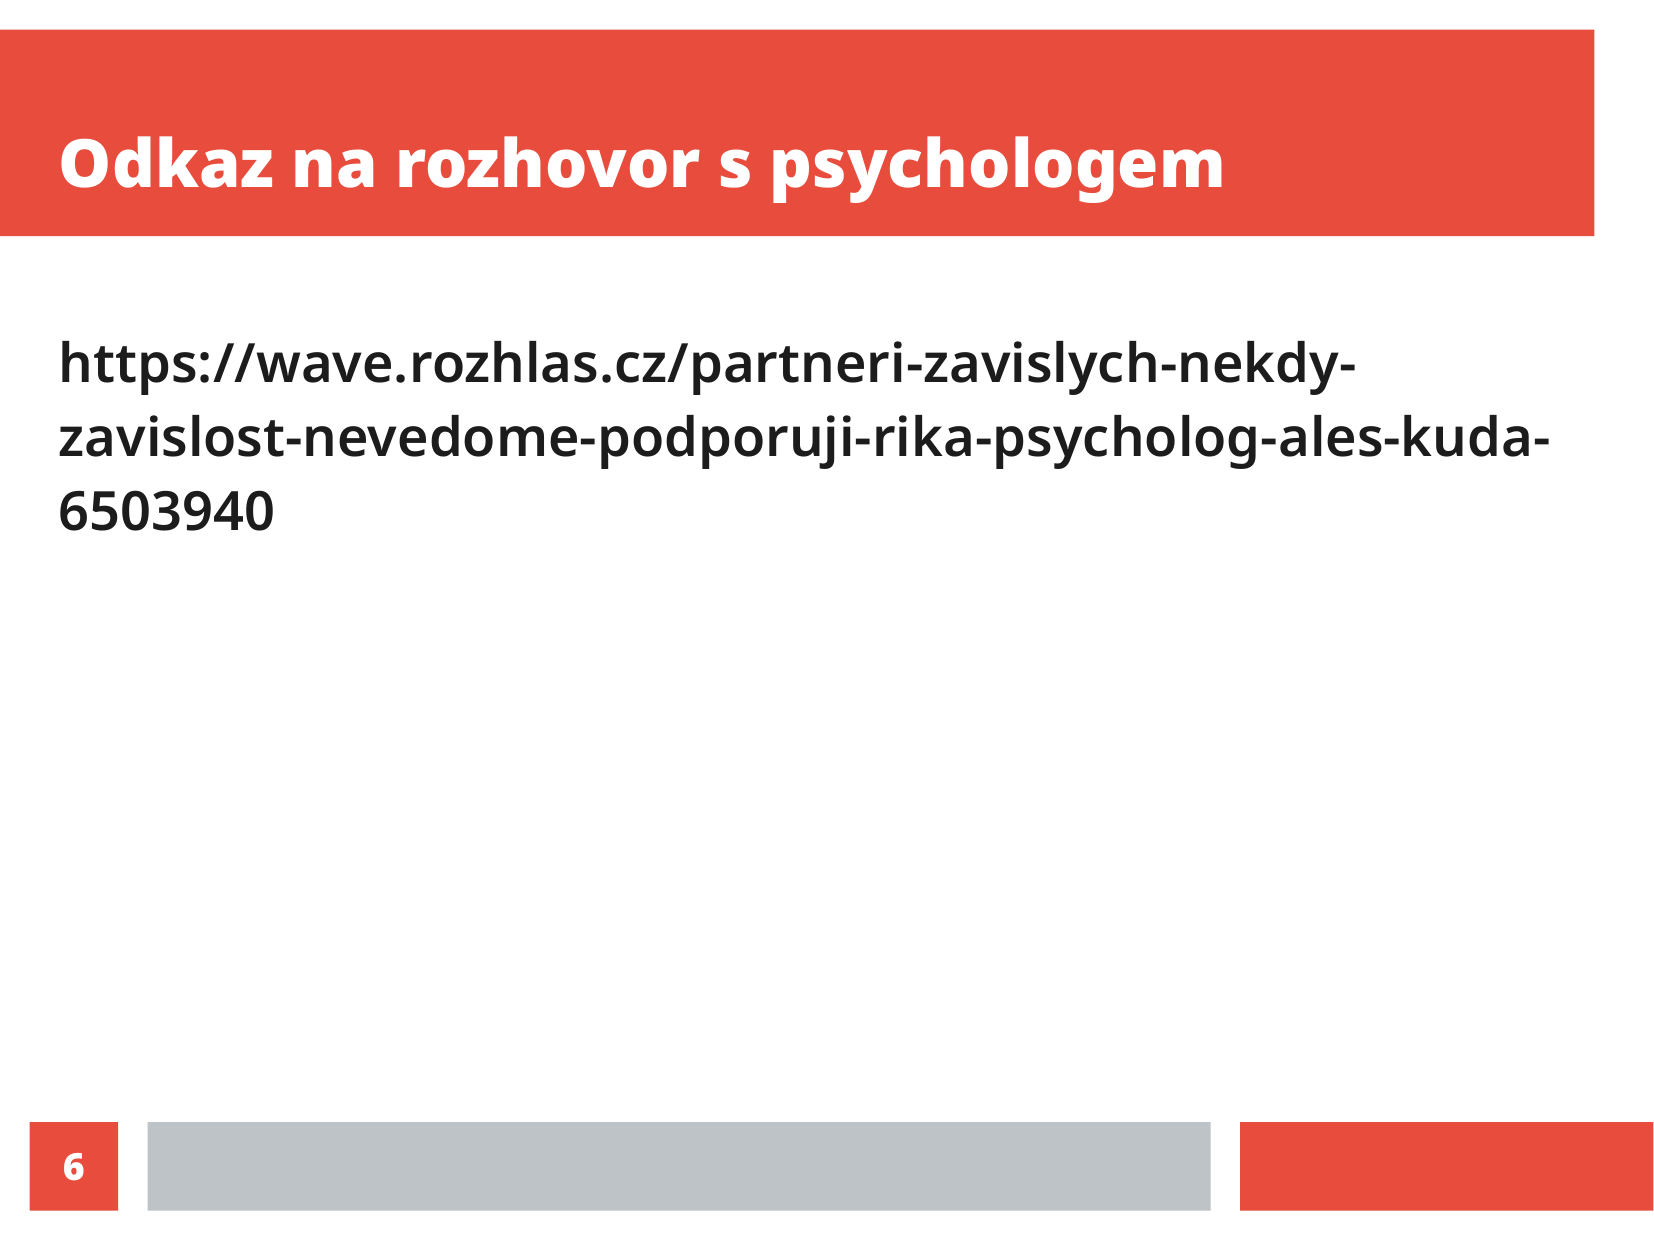

# Odkaz na rozhovor s psychologem
https://wave.rozhlas.cz/partneri-zavislych-nekdy-zavislost-nevedome-podporuji-rika-psycholog-ales-kuda-6503940
6